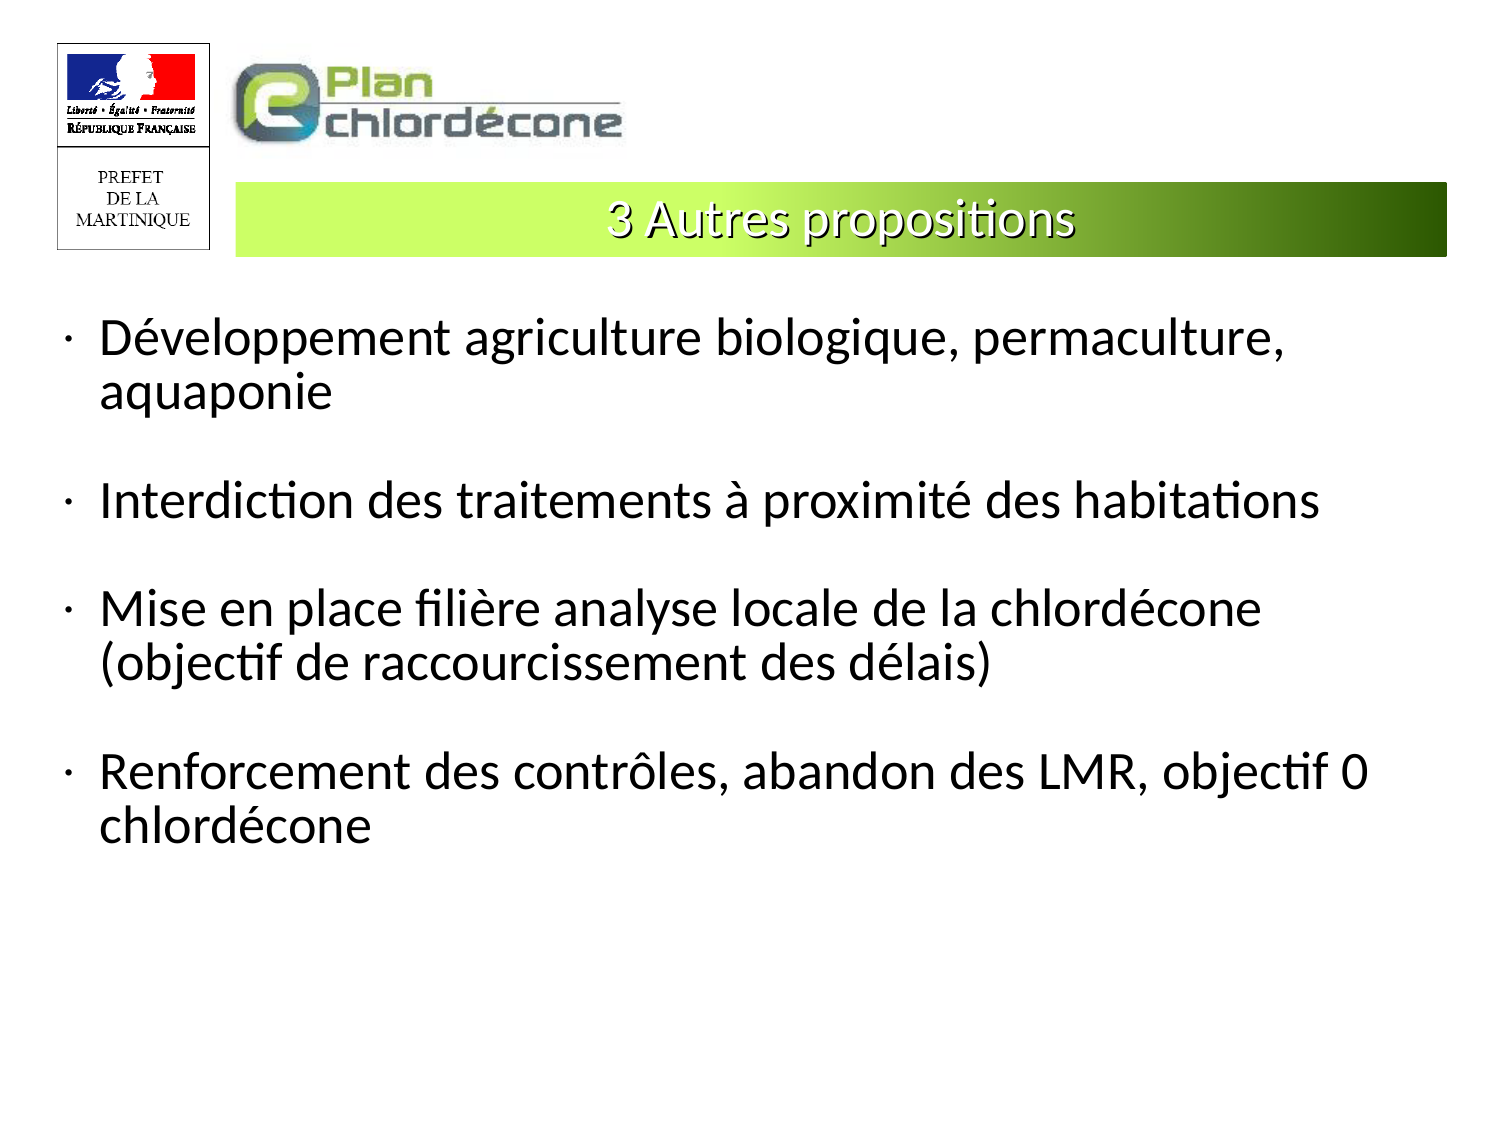

3 Autres propositions
Développement agriculture biologique, permaculture, aquaponie
Interdiction des traitements à proximité des habitations
Mise en place filière analyse locale de la chlordécone (objectif de raccourcissement des délais)
Renforcement des contrôles, abandon des LMR, objectif 0 chlordécone
#